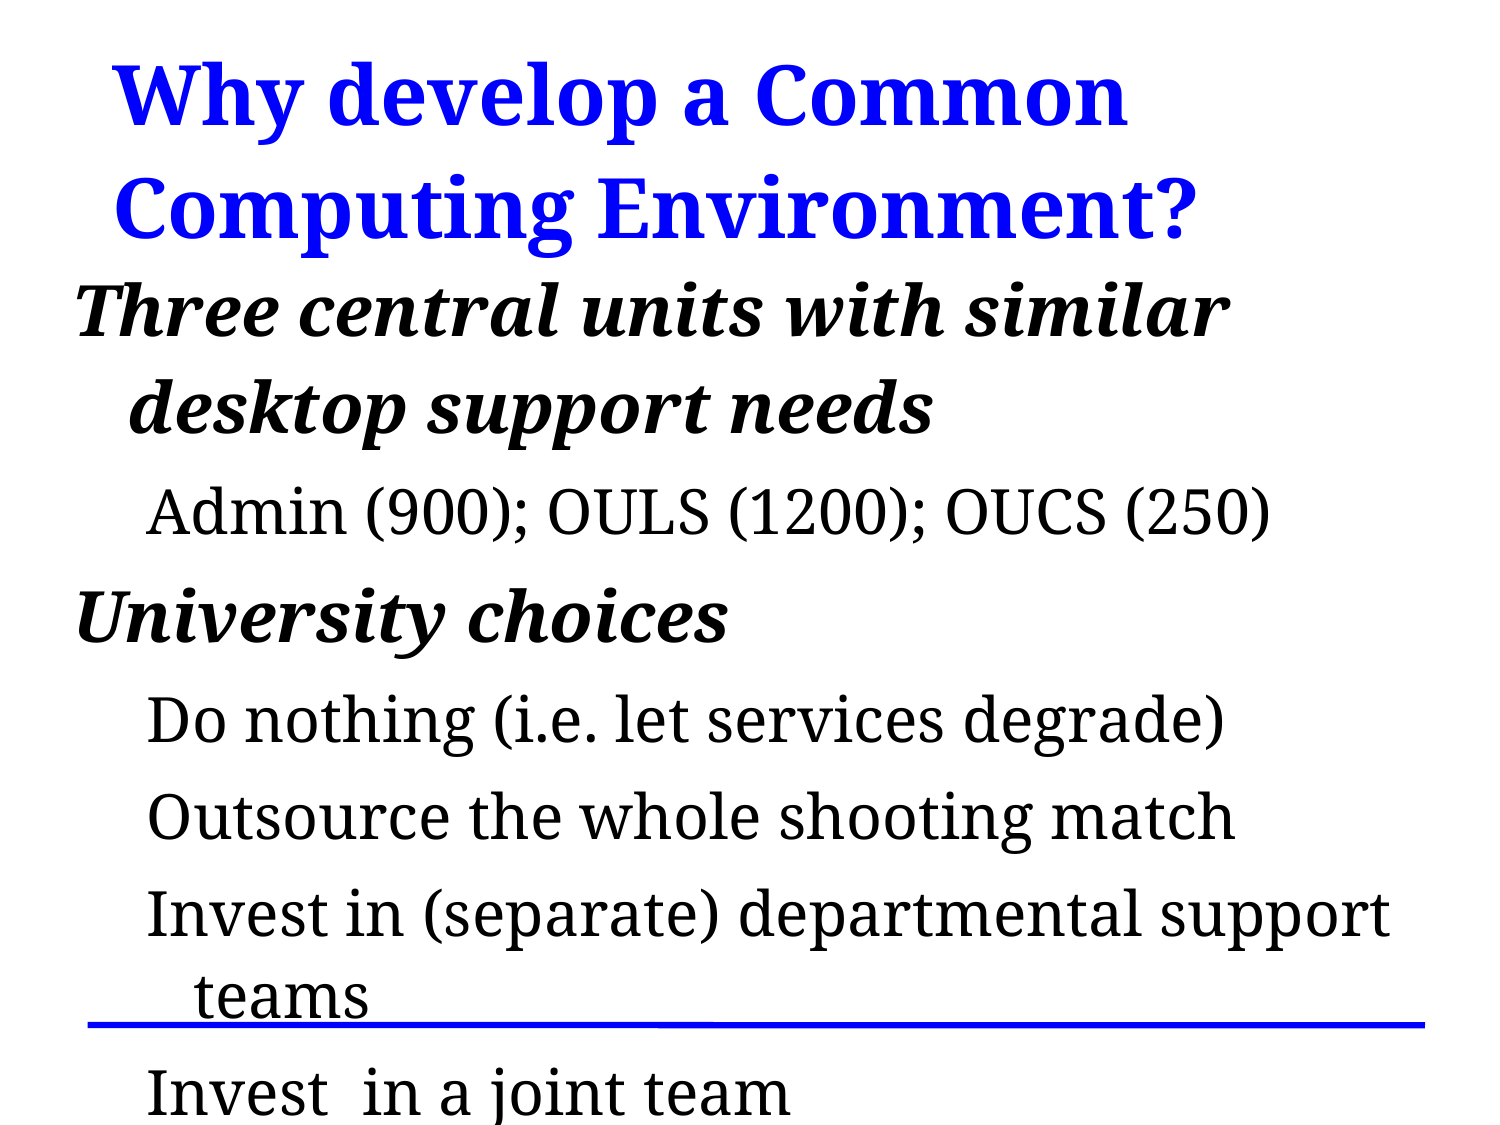

# Why develop a Common Computing Environment?
Three central units with similar desktop support needs
Admin (900); OULS (1200); OUCS (250)
University choices
Do nothing (i.e. let services degrade)
Outsource the whole shooting match
Invest in (separate) departmental support teams
Invest in a joint team